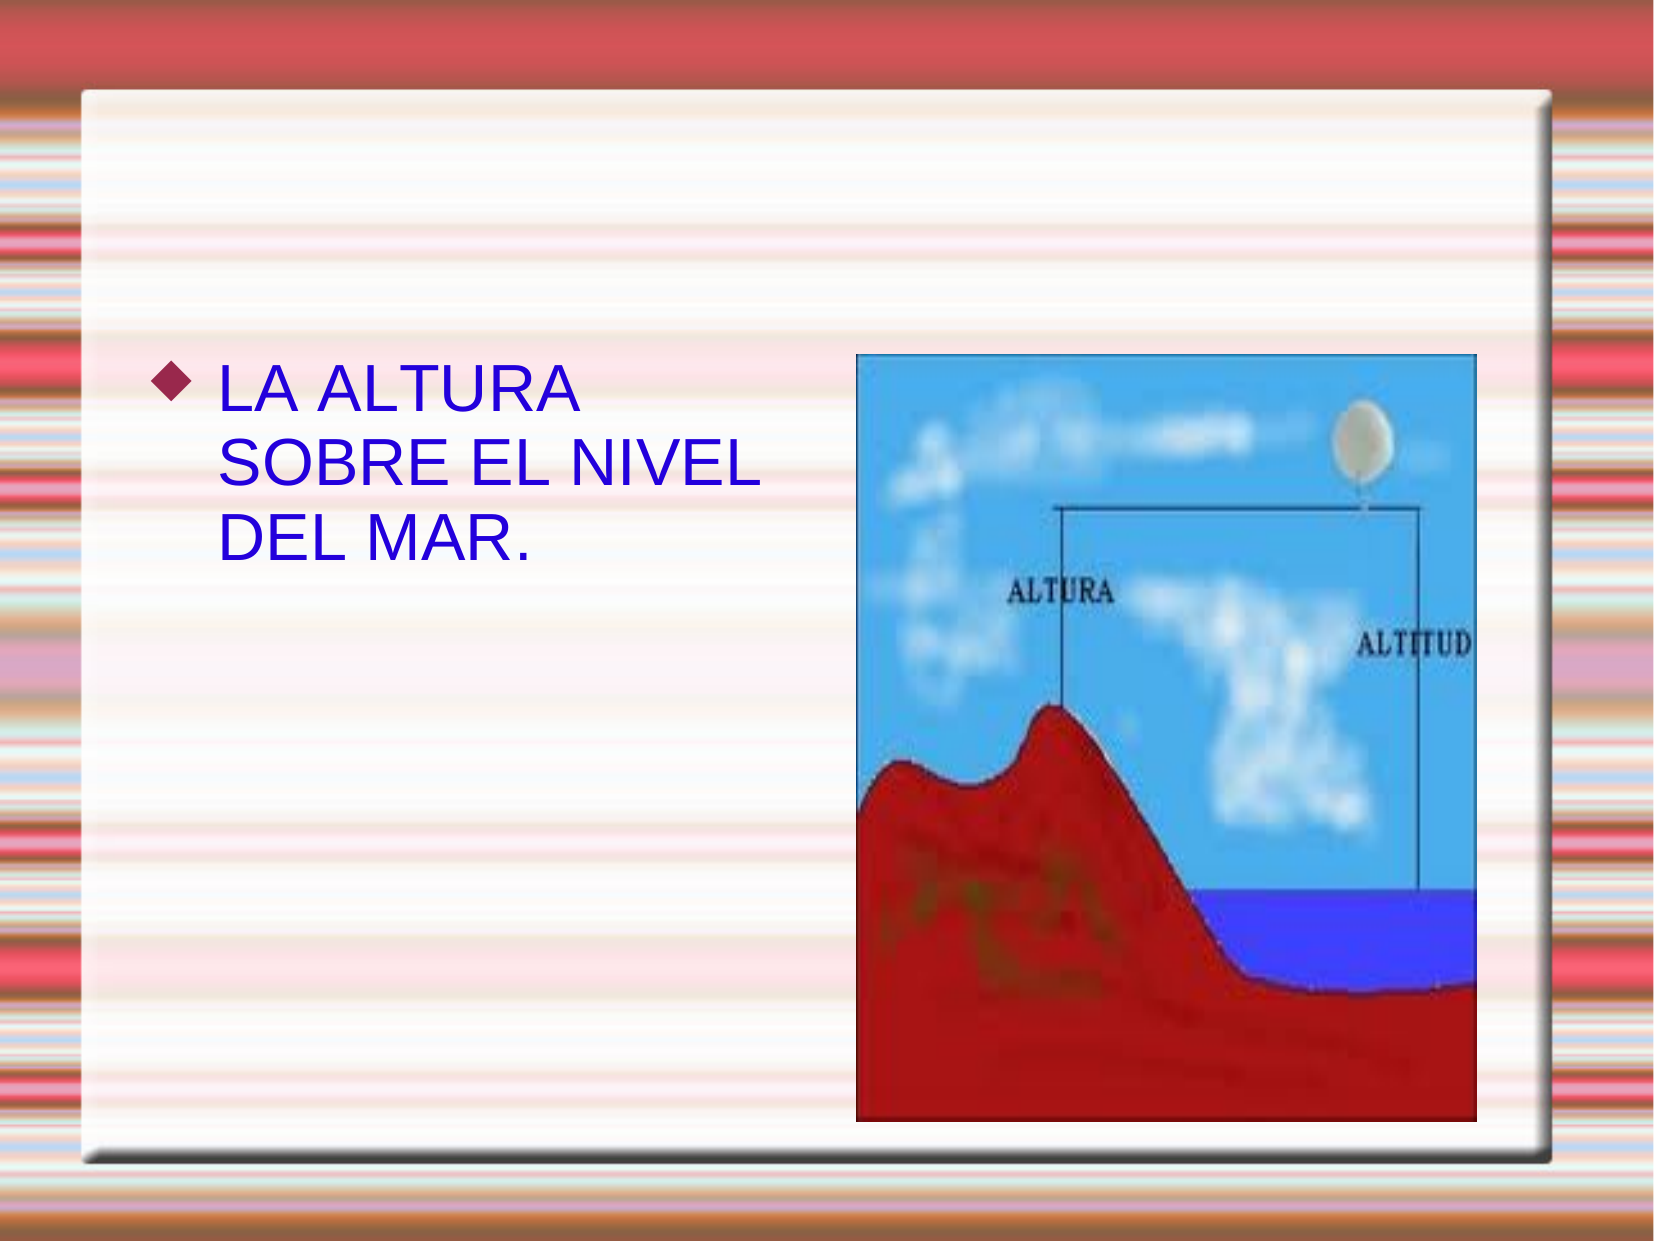

#
LA ALTURA SOBRE EL NIVEL DEL MAR.